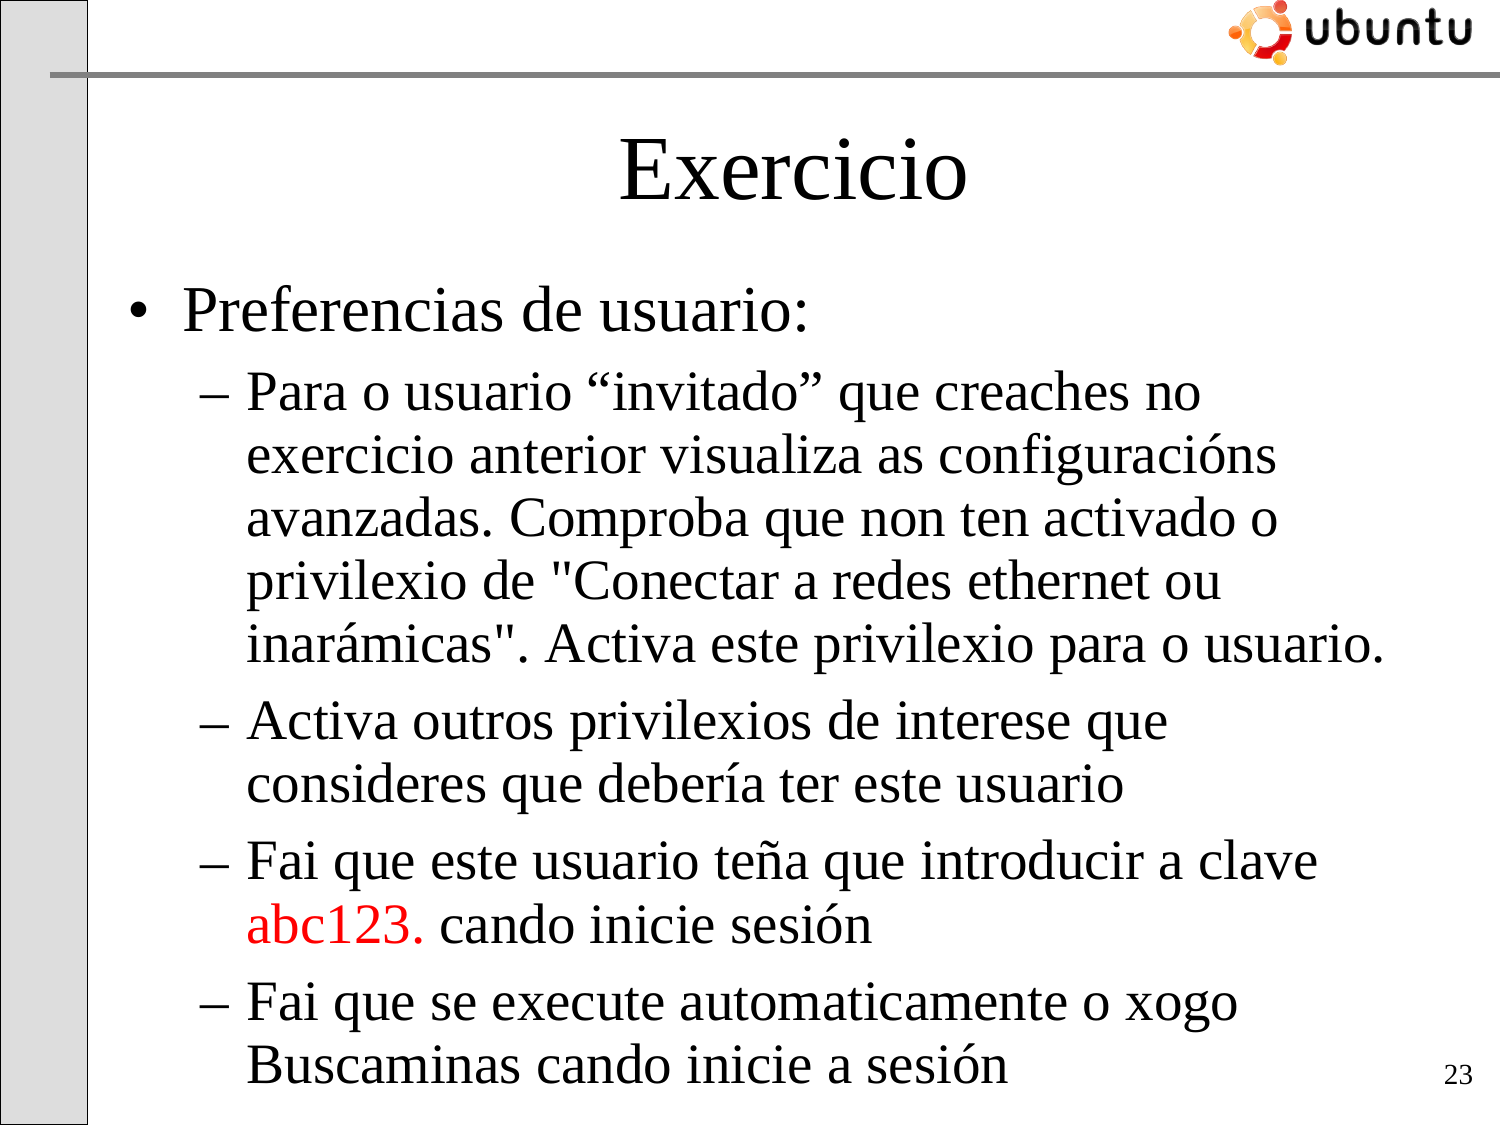

# Exercicio
Preferencias de usuario:
Para o usuario “invitado” que creaches no exercicio anterior visualiza as configuracións avanzadas. Comproba que non ten activado o privilexio de "Conectar a redes ethernet ou inarámicas". Activa este privilexio para o usuario.
Activa outros privilexios de interese que consideres que debería ter este usuario
Fai que este usuario teña que introducir a clave abc123. cando inicie sesión
Fai que se execute automaticamente o xogo Buscaminas cando inicie a sesión
23